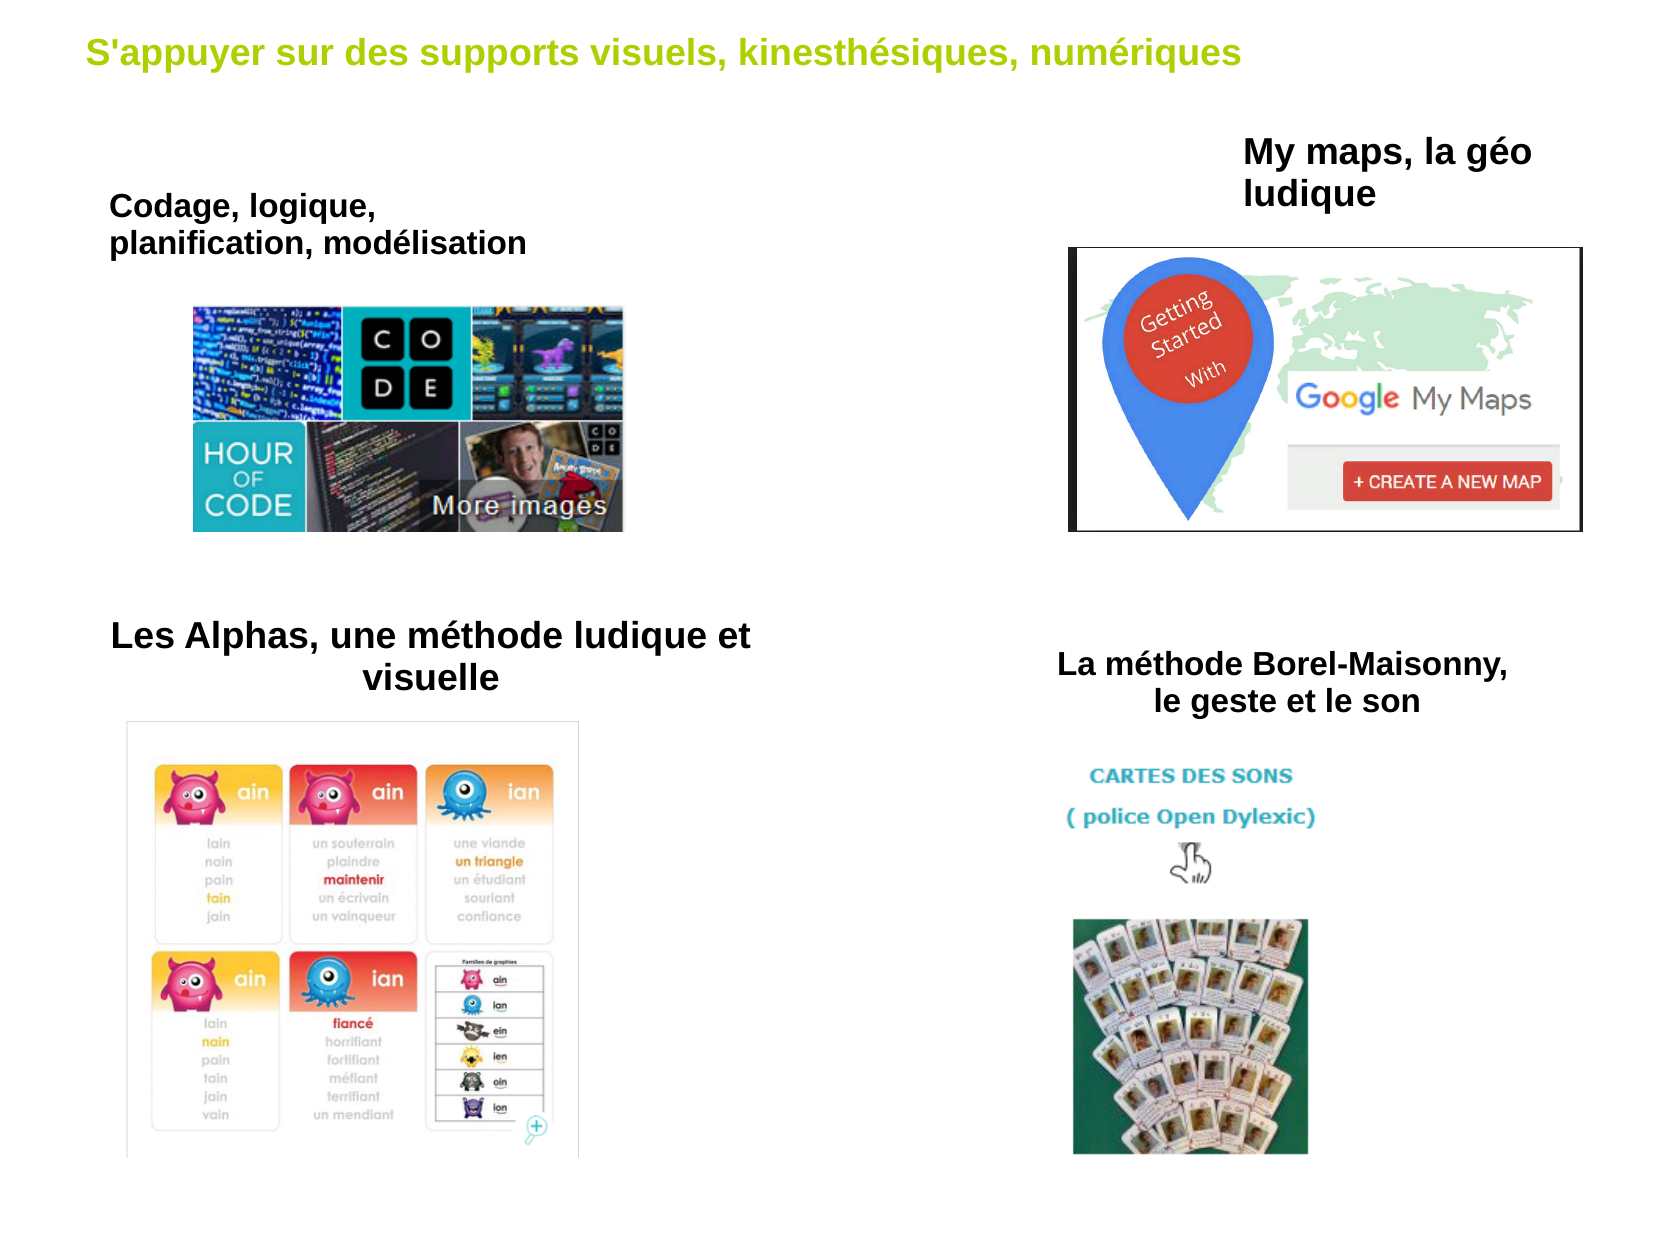

S'appuyer sur des supports visuels, kinesthésiques, numériques
My maps, la géo ludique
Codage, logique, planification, modélisation
Les Alphas, une méthode ludique et visuelle
La méthode Borel-Maisonny,
le geste et le son